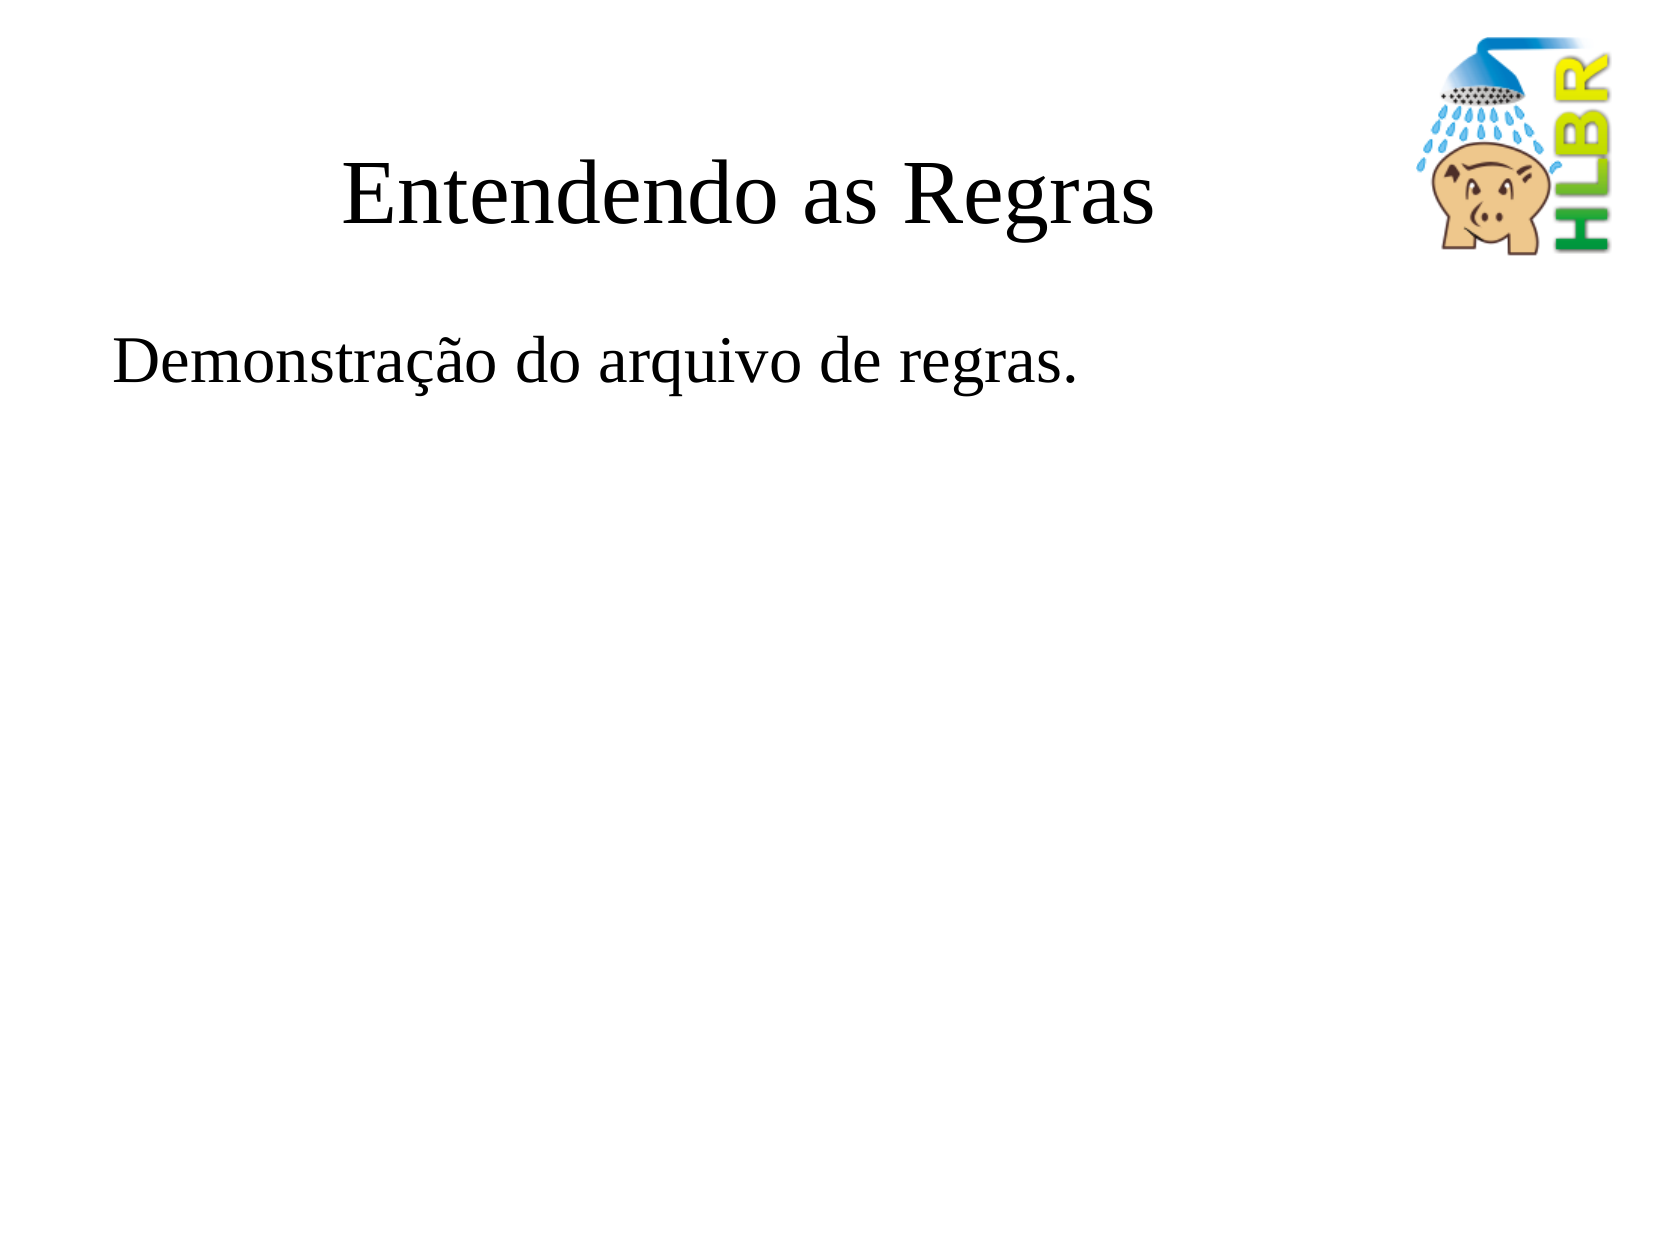

# Entendendo as Regras
Demonstração do arquivo de regras.